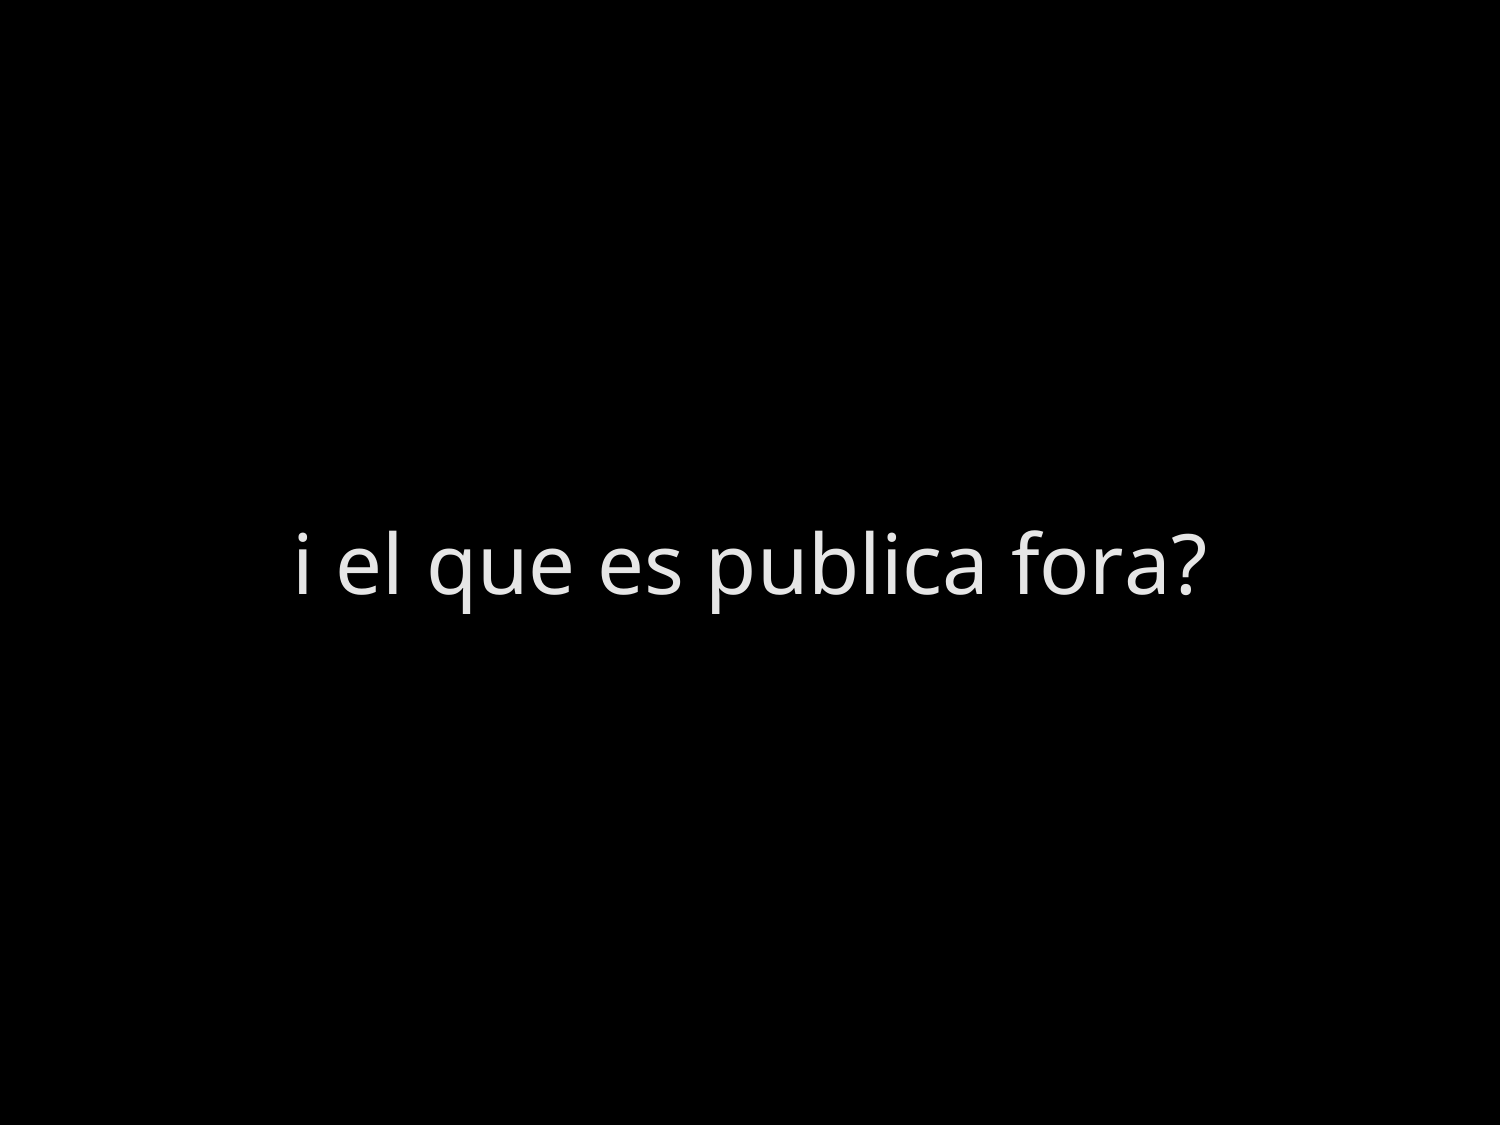

# i el que es publica fora?